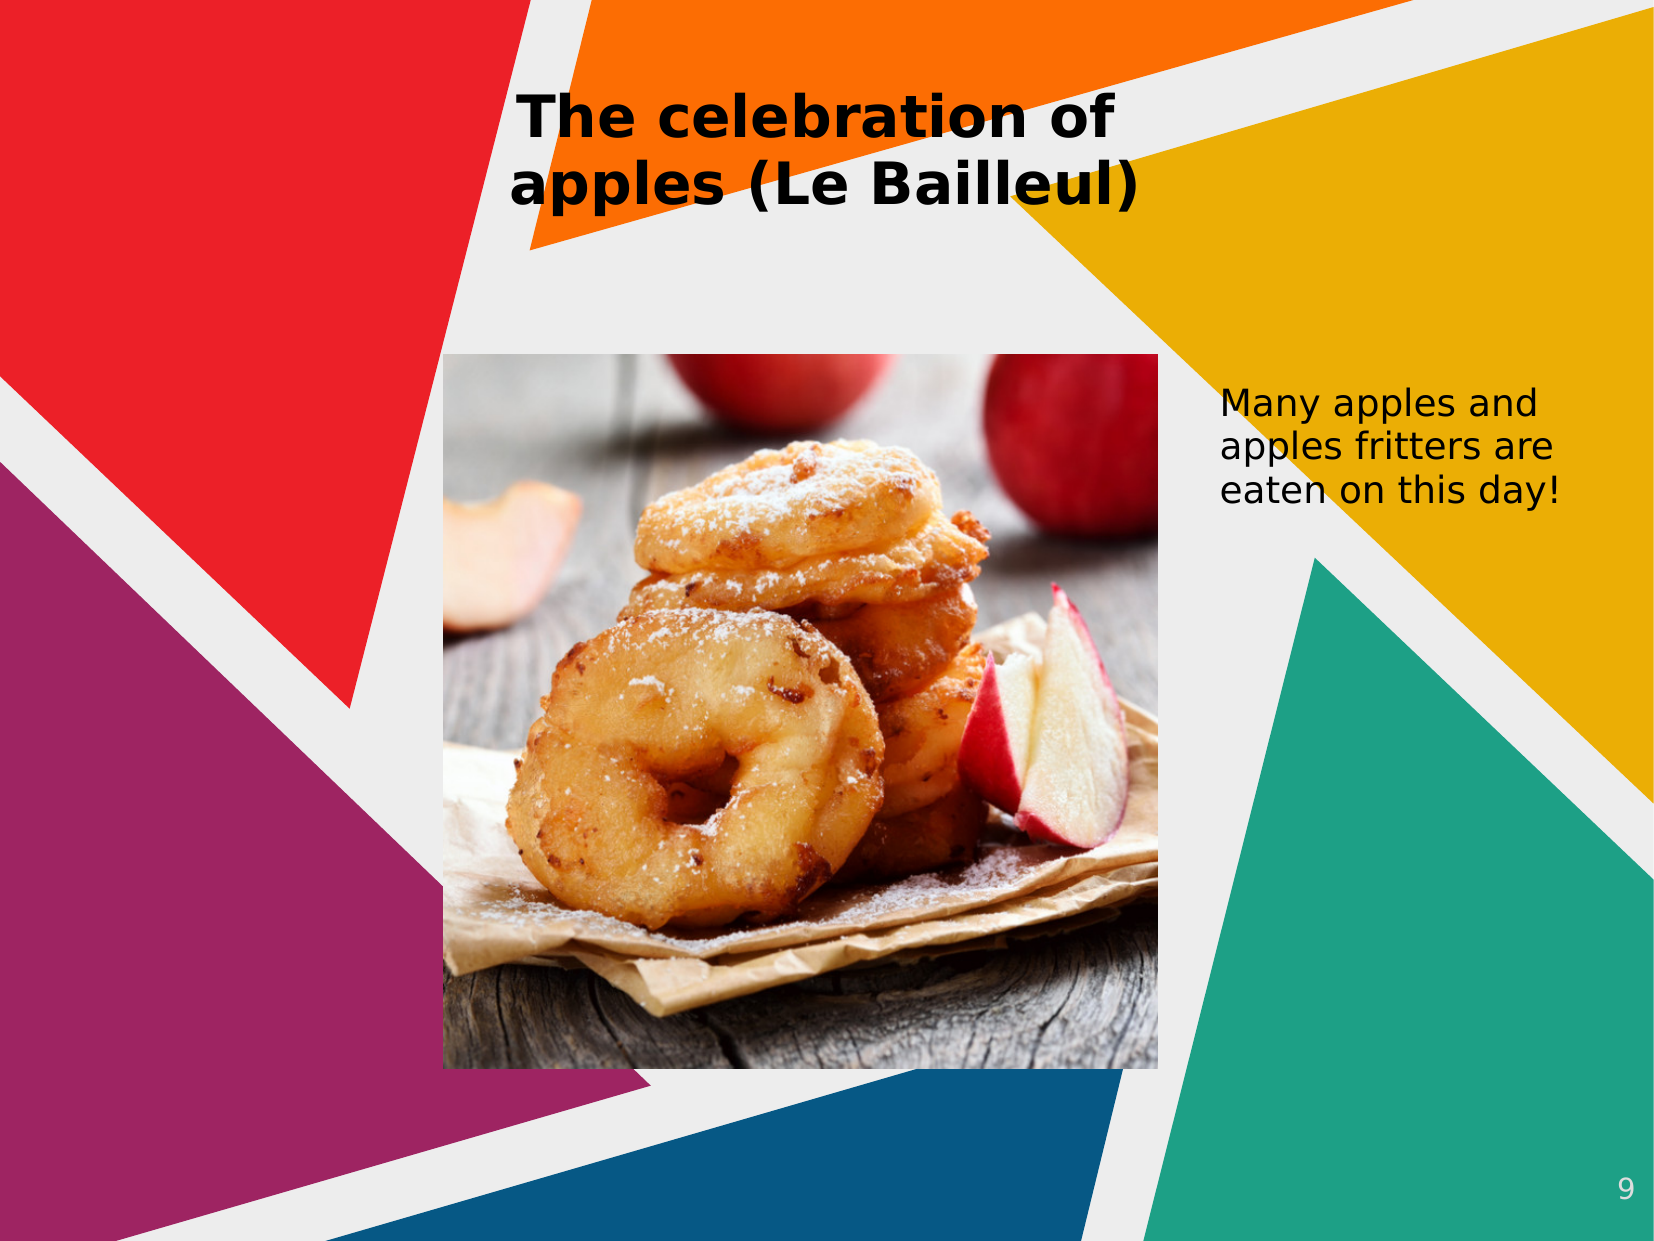

# The celebration of apples (Le Bailleul)
Many apples and apples fritters are eaten on this day!
9